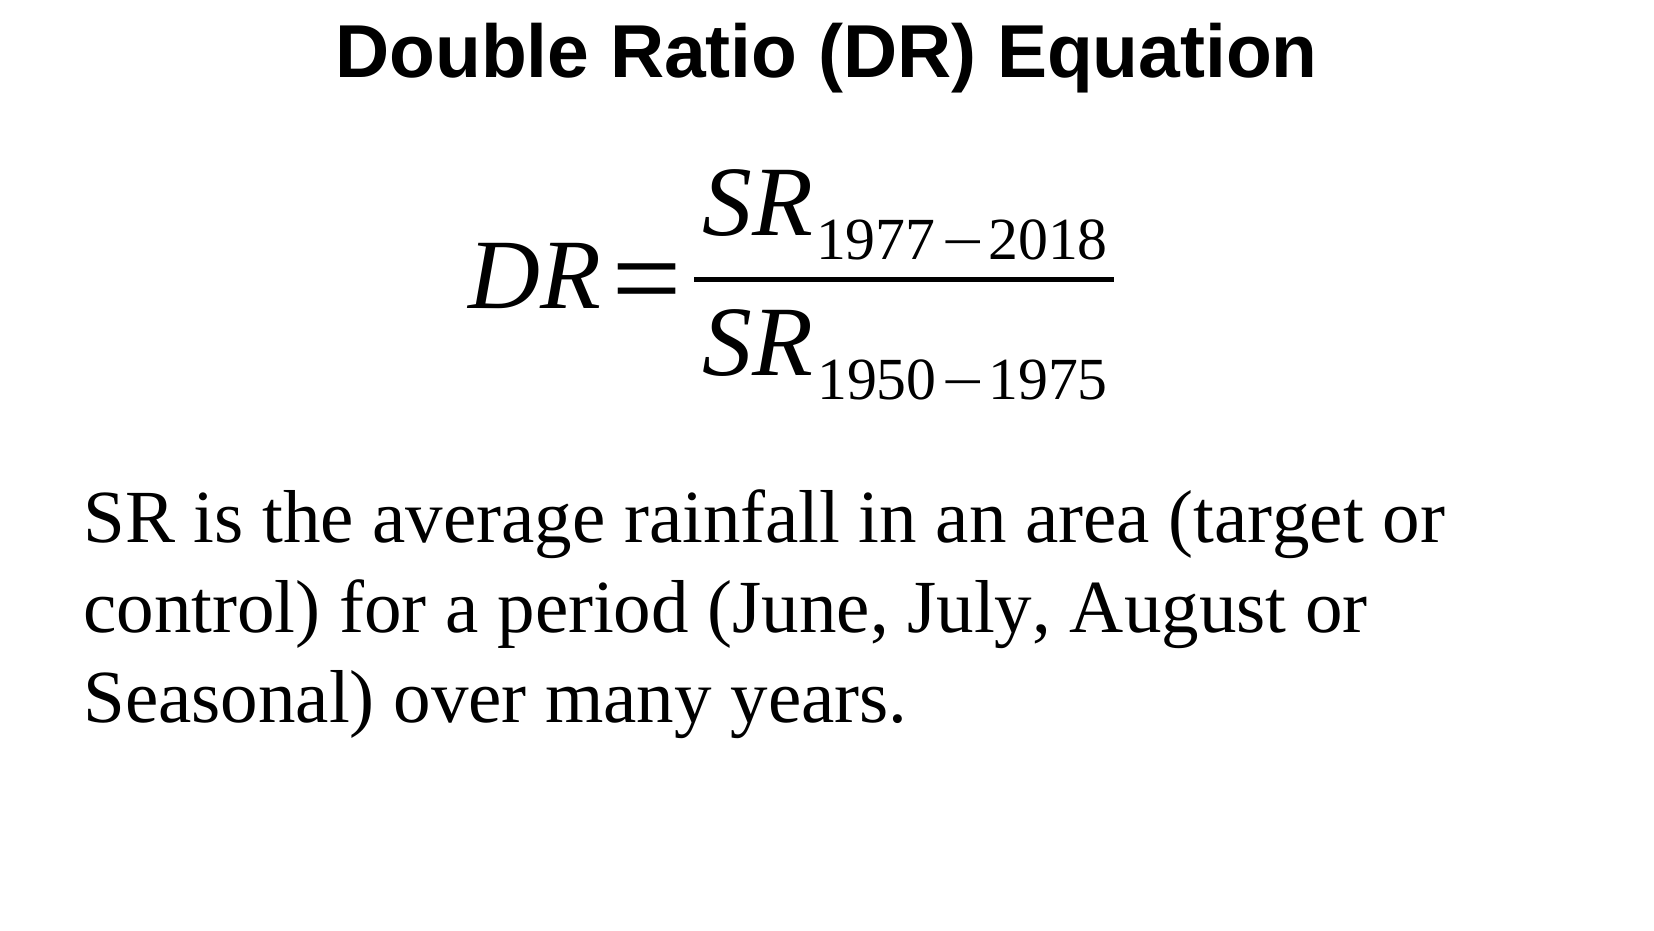

# Double Ratio (DR) Equation
SR is the average rainfall in an area (target or control) for a period (June, July, August or Seasonal) over many years.